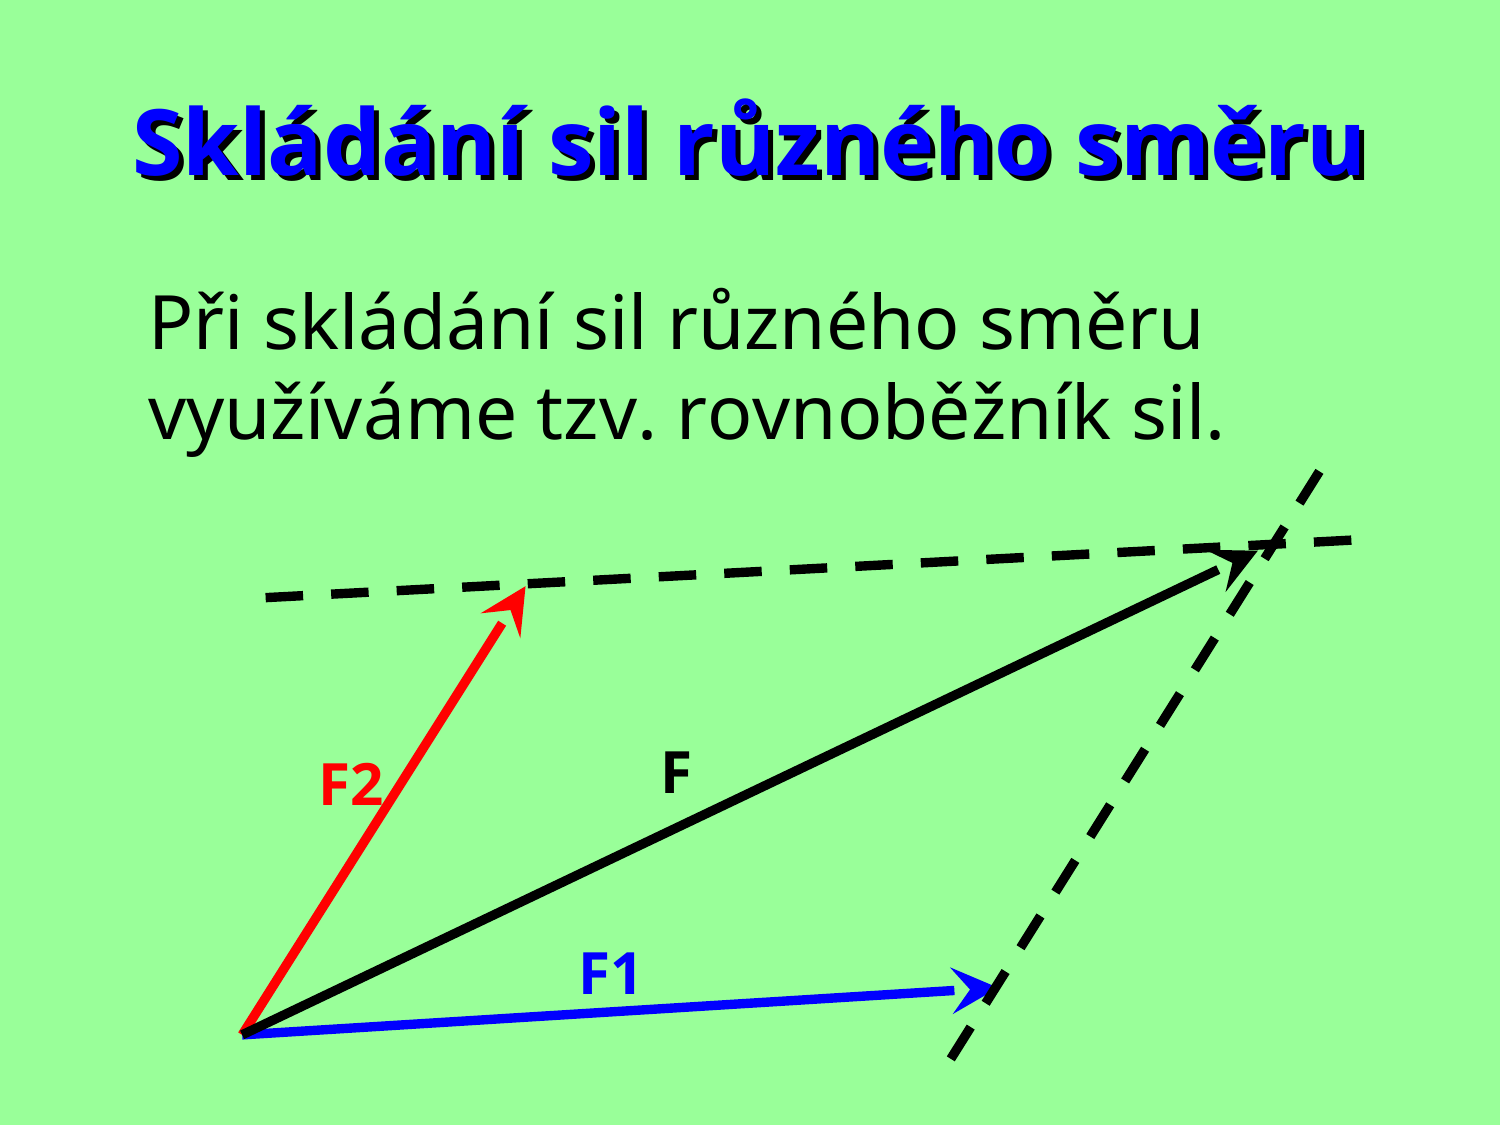

# Skládání sil různého směru
	Při skládání sil různého směru využíváme tzv. rovnoběžník sil.
F
F2
F1